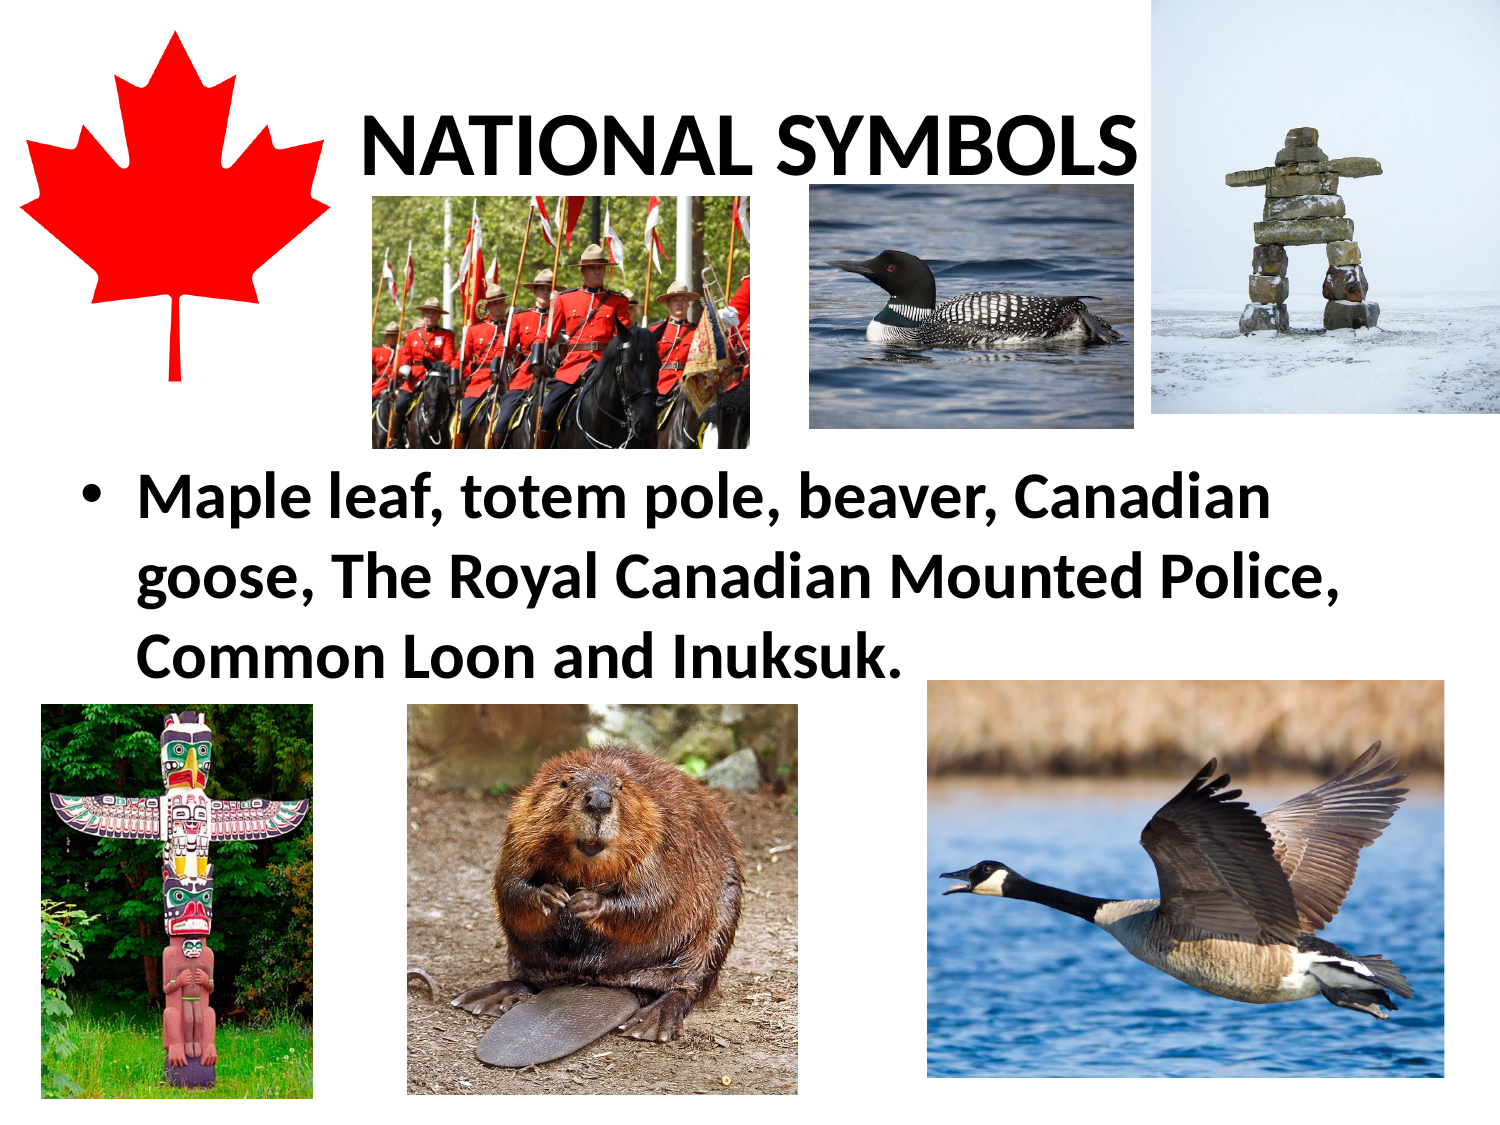

# NATIONAL SYMBOLS
Maple leaf, totem pole, beaver, Canadian goose, The Royal Canadian Mounted Police, Common Loon and Inuksuk.